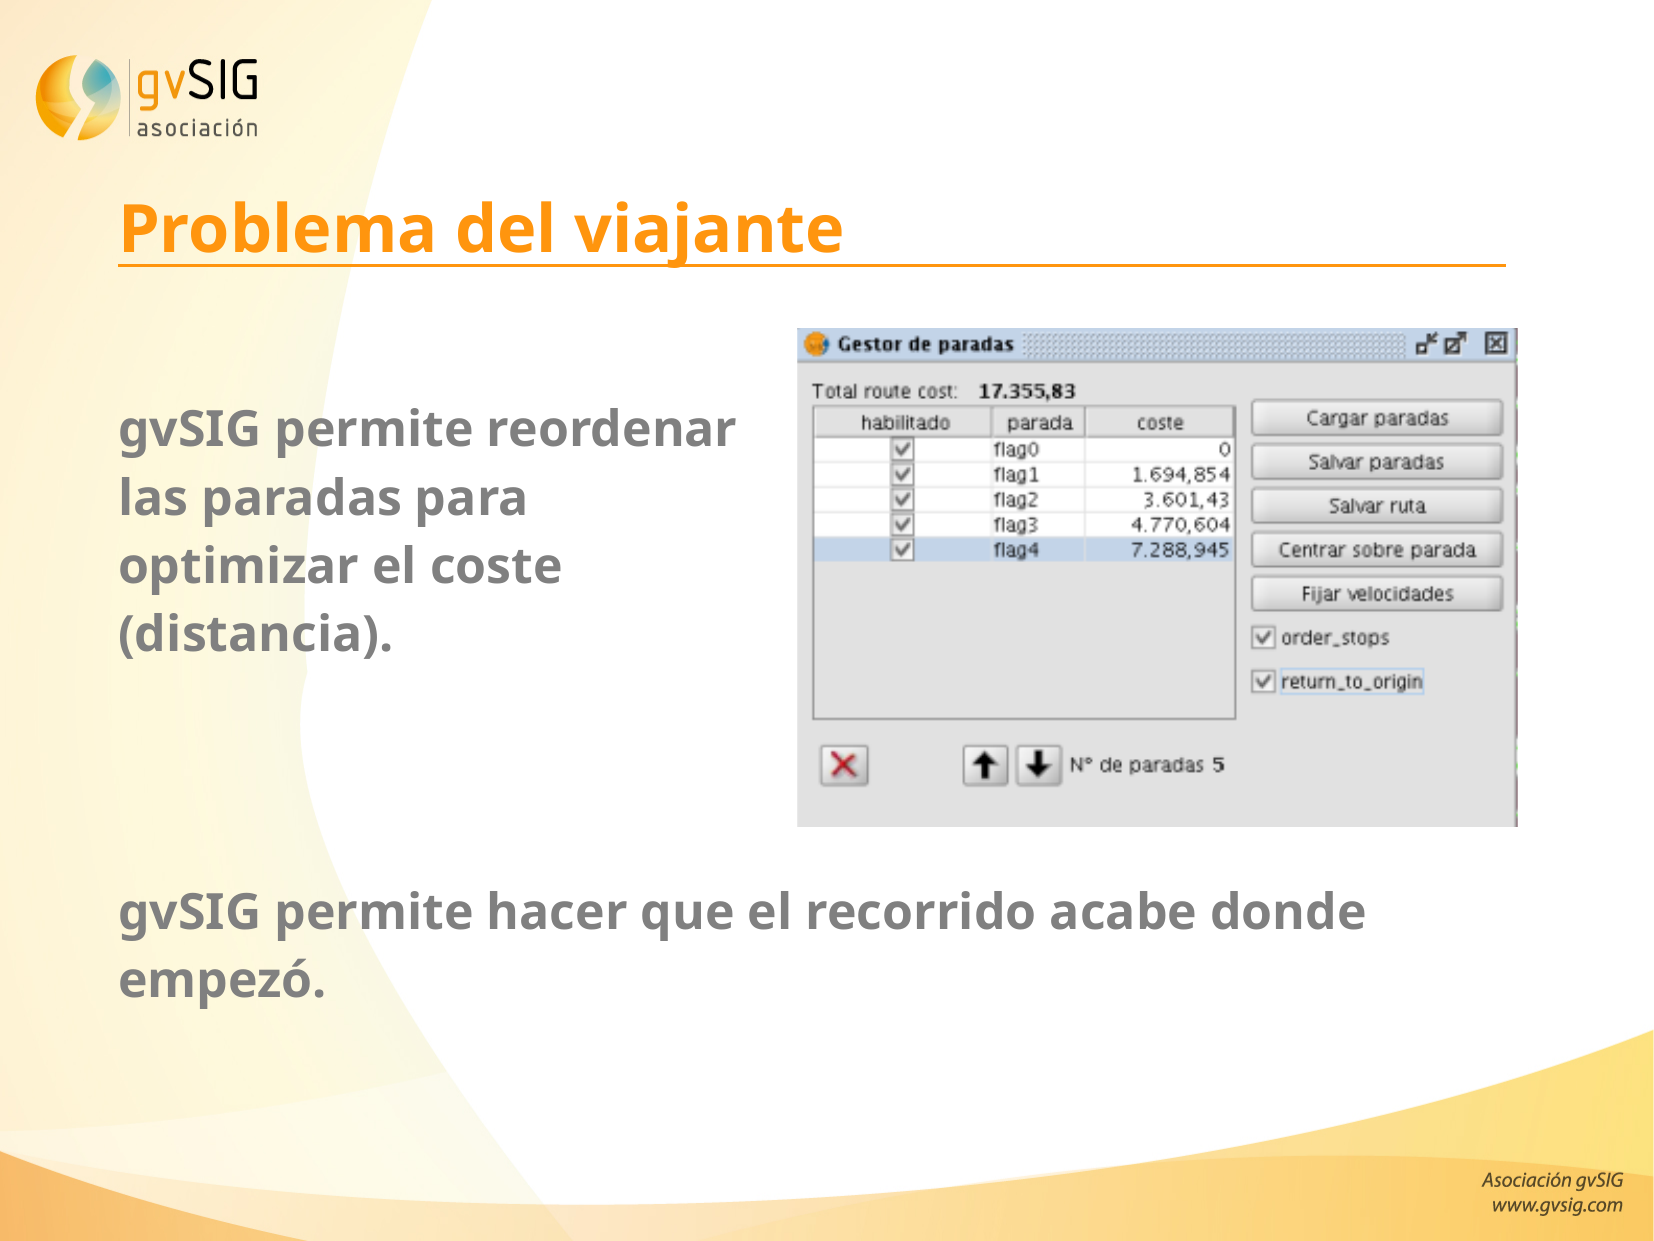

# Problema del viajante
gvSIG permite reordenar las paradas para optimizar el coste (distancia).
gvSIG permite hacer que el recorrido acabe donde empezó.